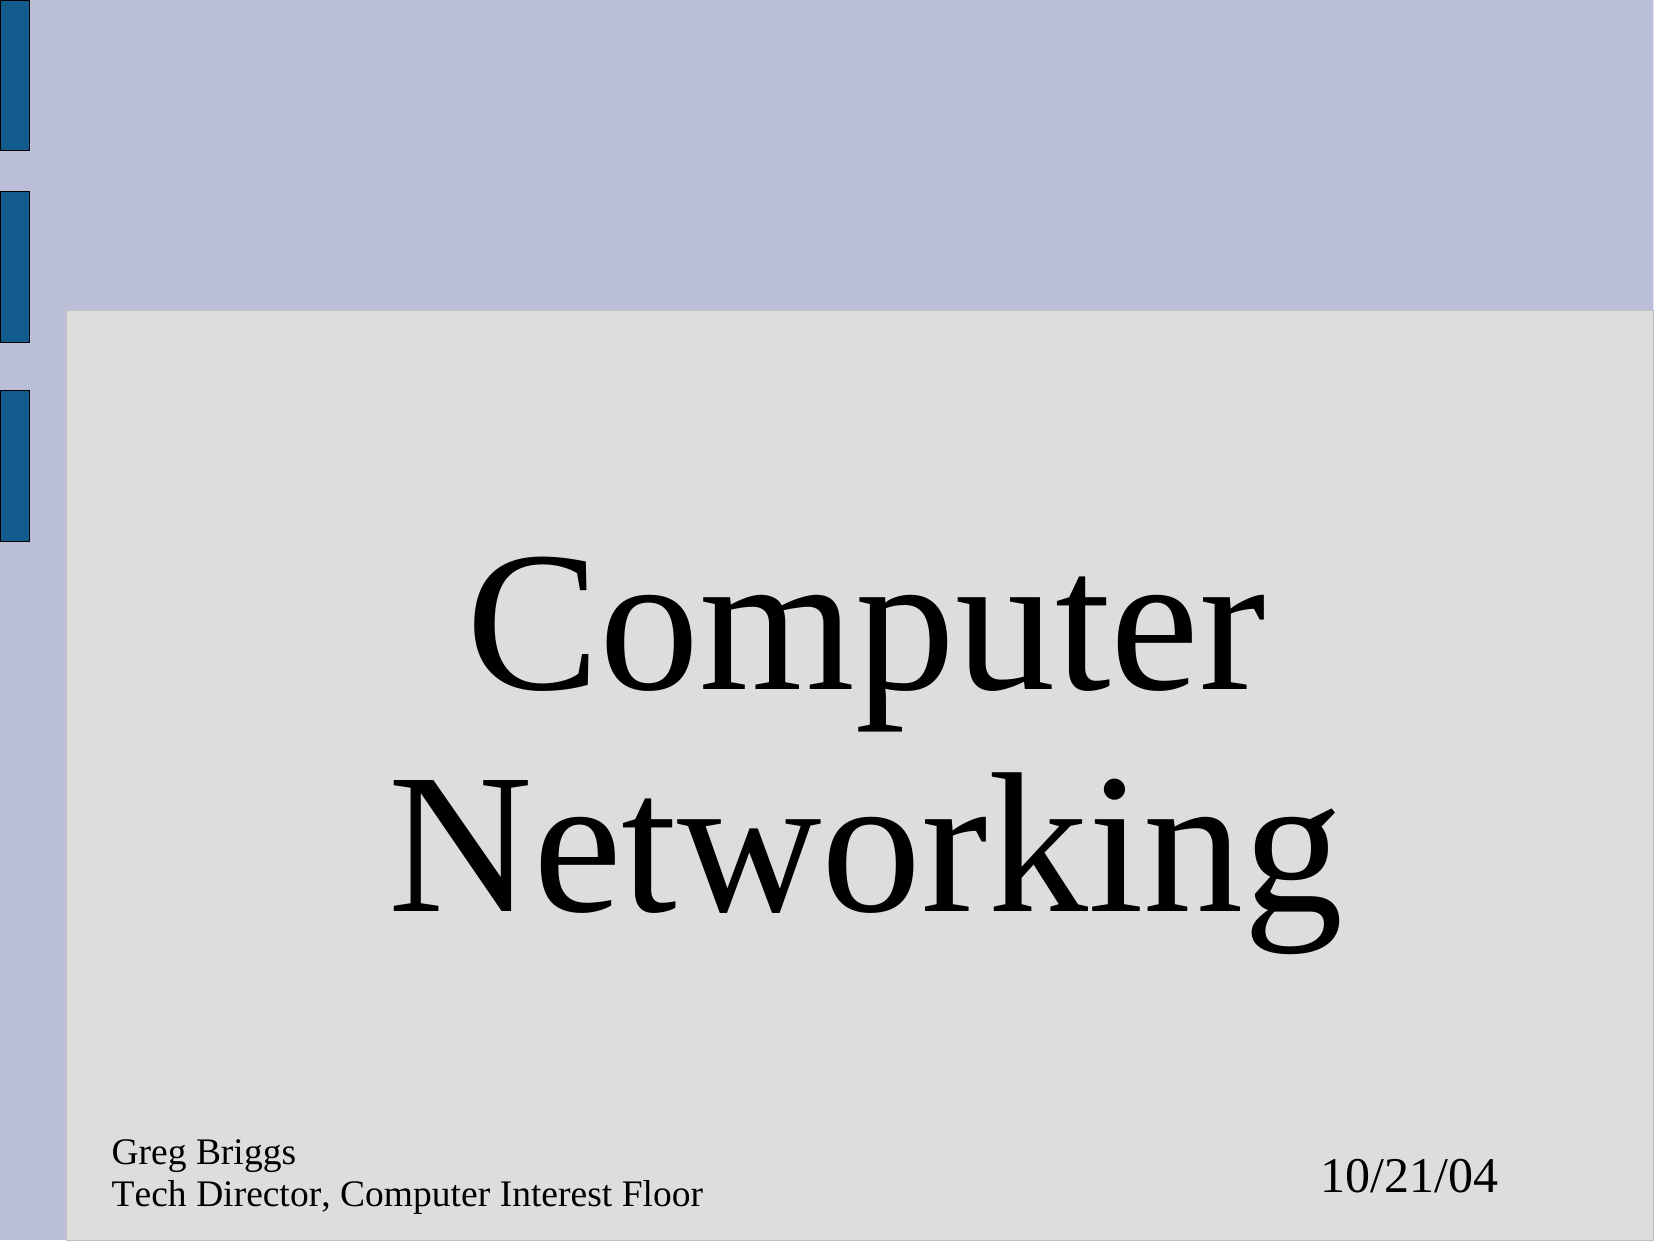

Computer
Networking
Greg Briggs
Tech Director, Computer Interest Floor
10/21/04